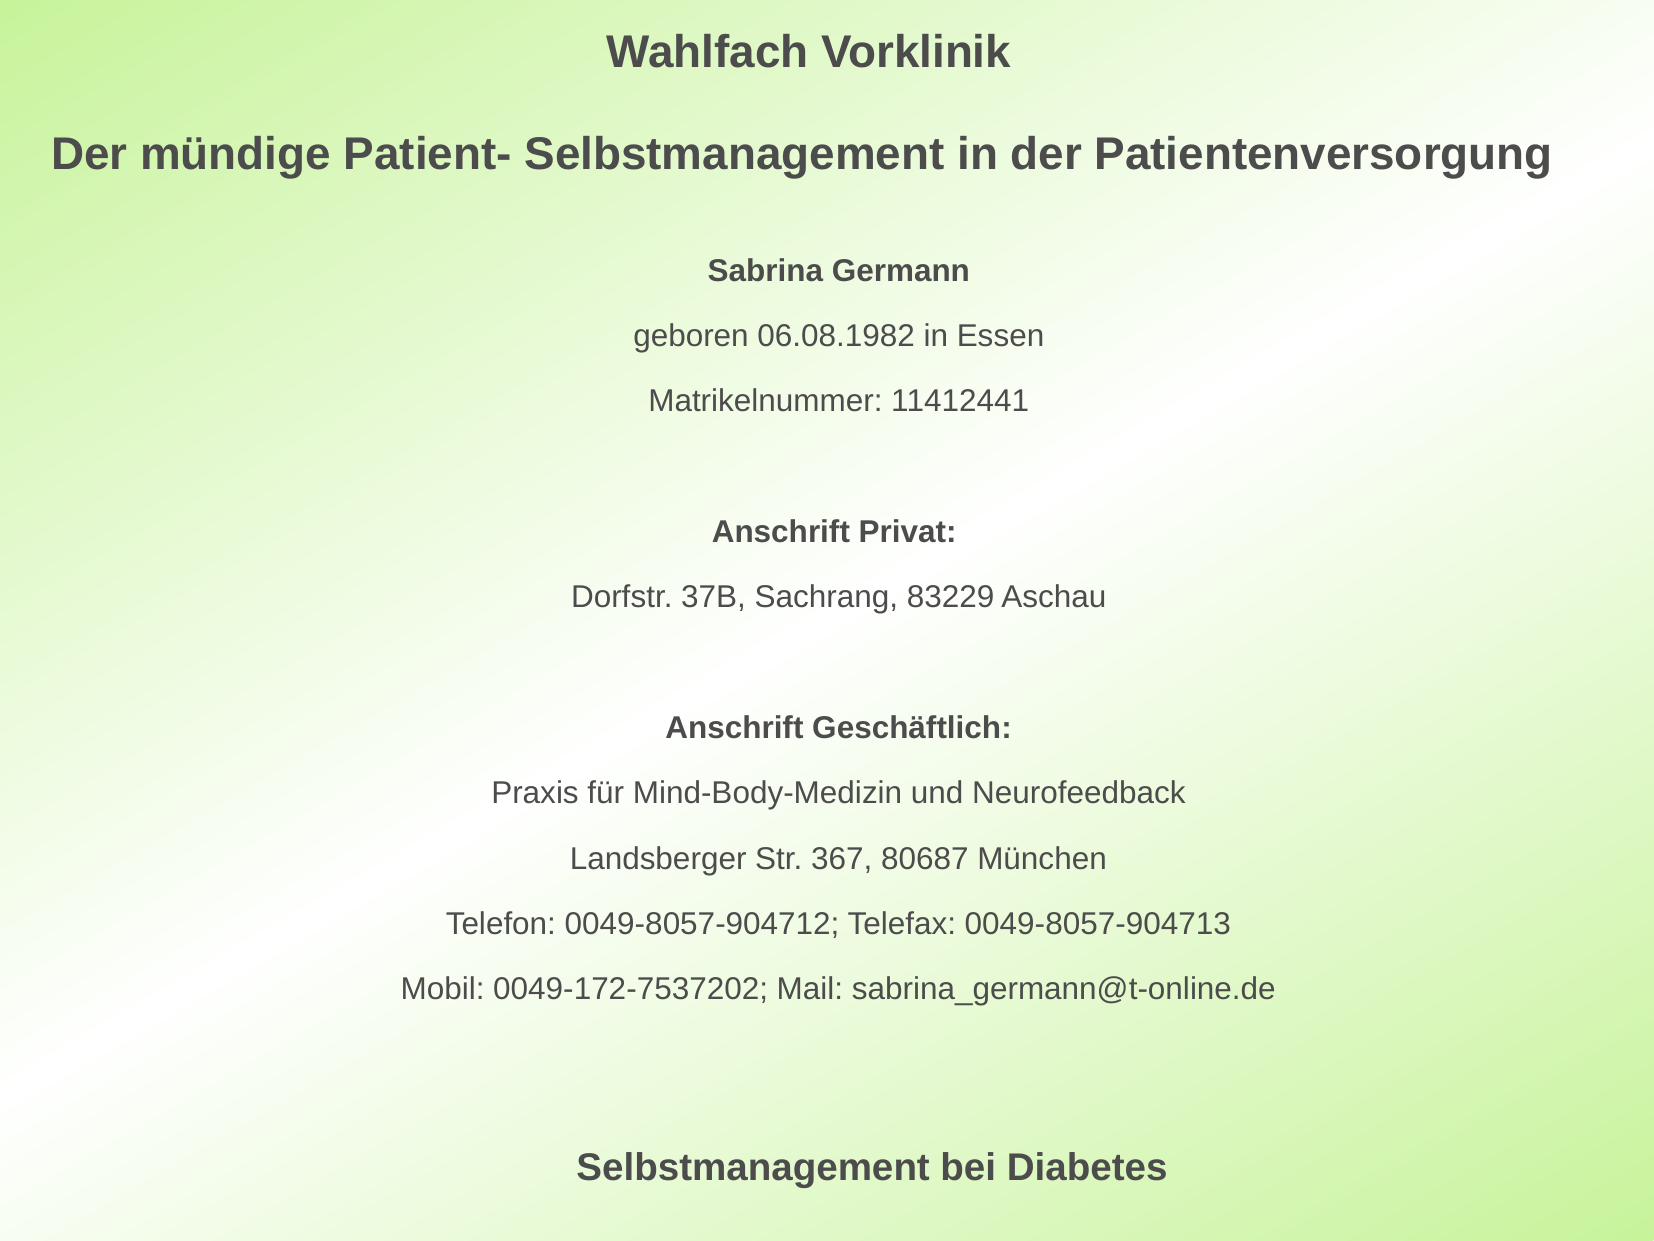

# Wahlfach Vorklinik Der mündige Patient- Selbstmanagement in der Patientenversorgung
Sabrina Germann
geboren 06.08.1982 in Essen
Matrikelnummer: 11412441
Anschrift Privat:
Dorfstr. 37B, Sachrang, 83229 Aschau
Anschrift Geschäftlich:
Praxis für Mind-Body-Medizin und Neurofeedback
Landsberger Str. 367, 80687 München
Telefon: 0049-8057-904712; Telefax: 0049-8057-904713
Mobil: 0049-172-7537202; Mail: sabrina_germann@t-online.de
 Selbstmanagement bei Diabetes